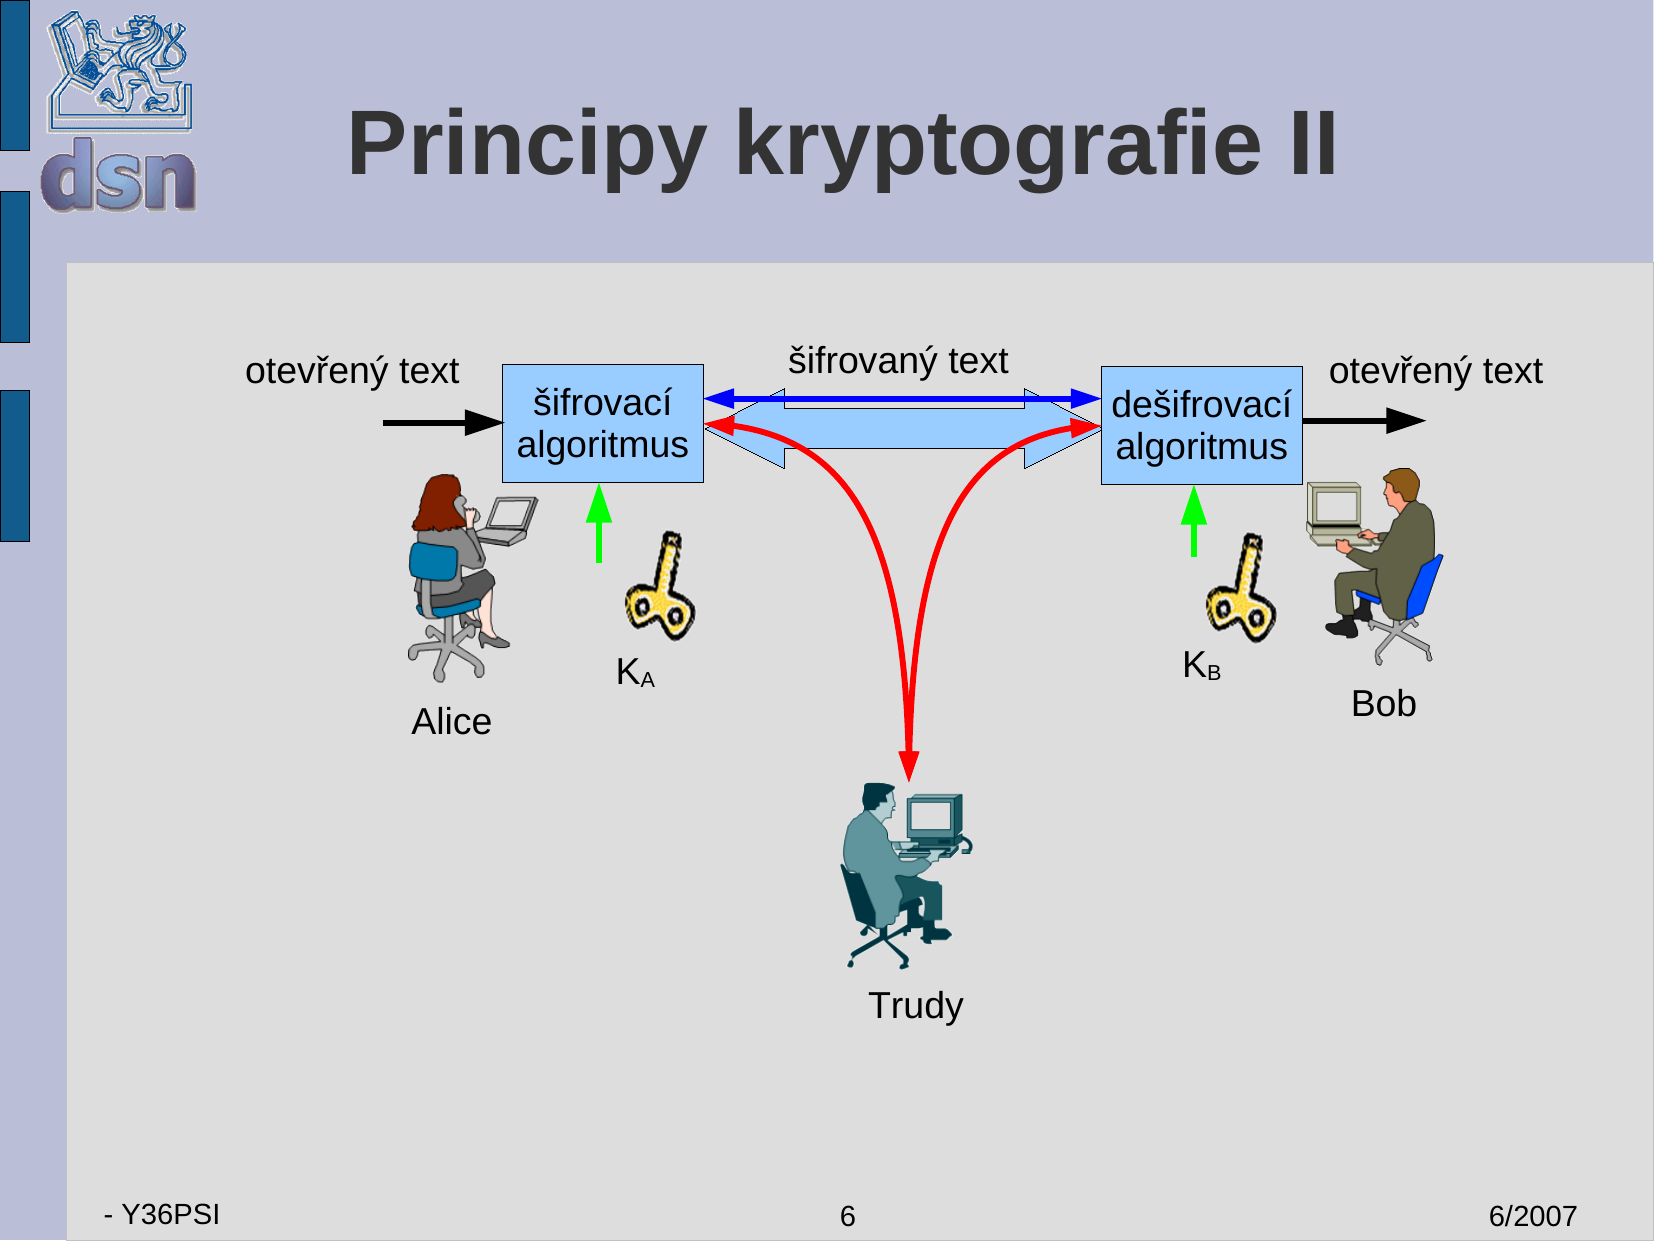

# Principy kryptografie II
šifrovaný text
otevřený text
otevřený text
šifrovací
algoritmus
dešifrovací
algoritmus
KB
KA
Bob
Alice
Trudy